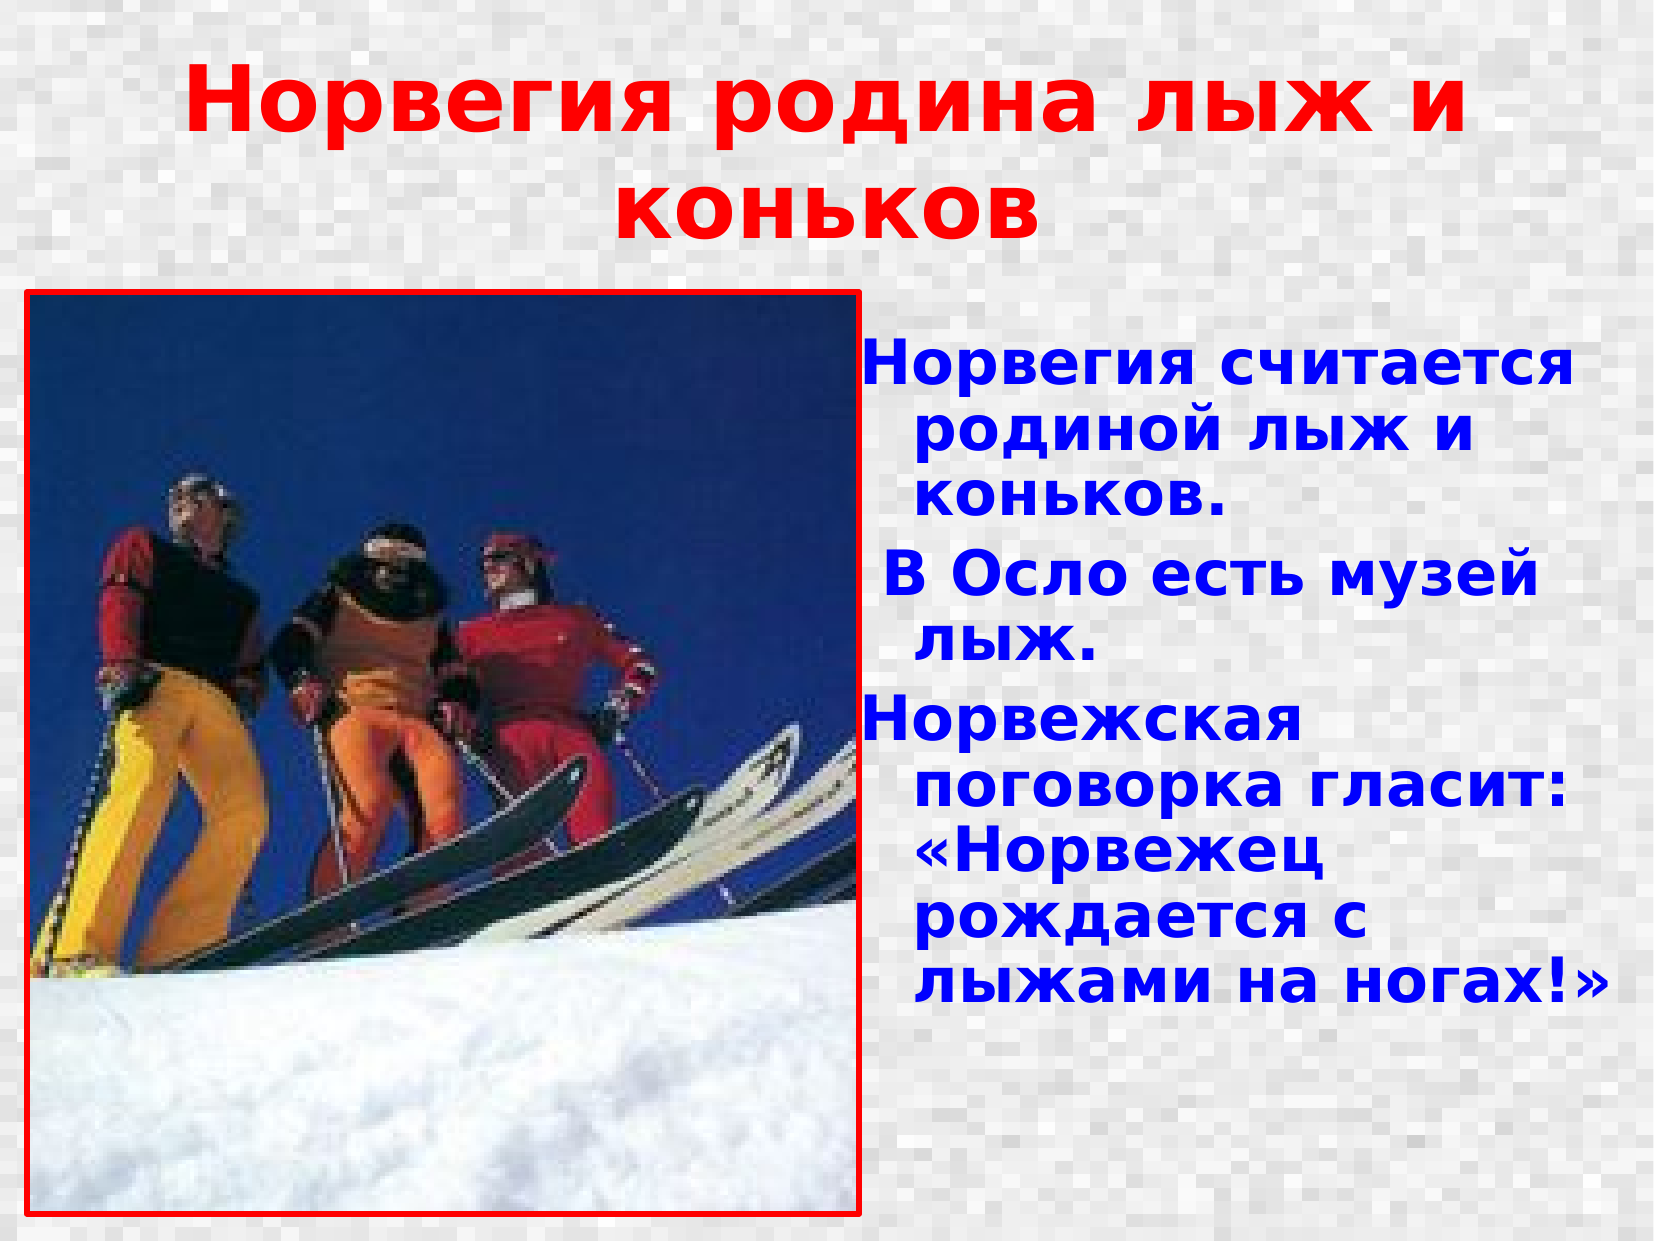

# Норвегия родина лыж и коньков
Норвегия считается родиной лыж и коньков.
 В Осло есть музей лыж.
Норвежская поговорка гласит: «Норвежец рождается с лыжами на ногах!»